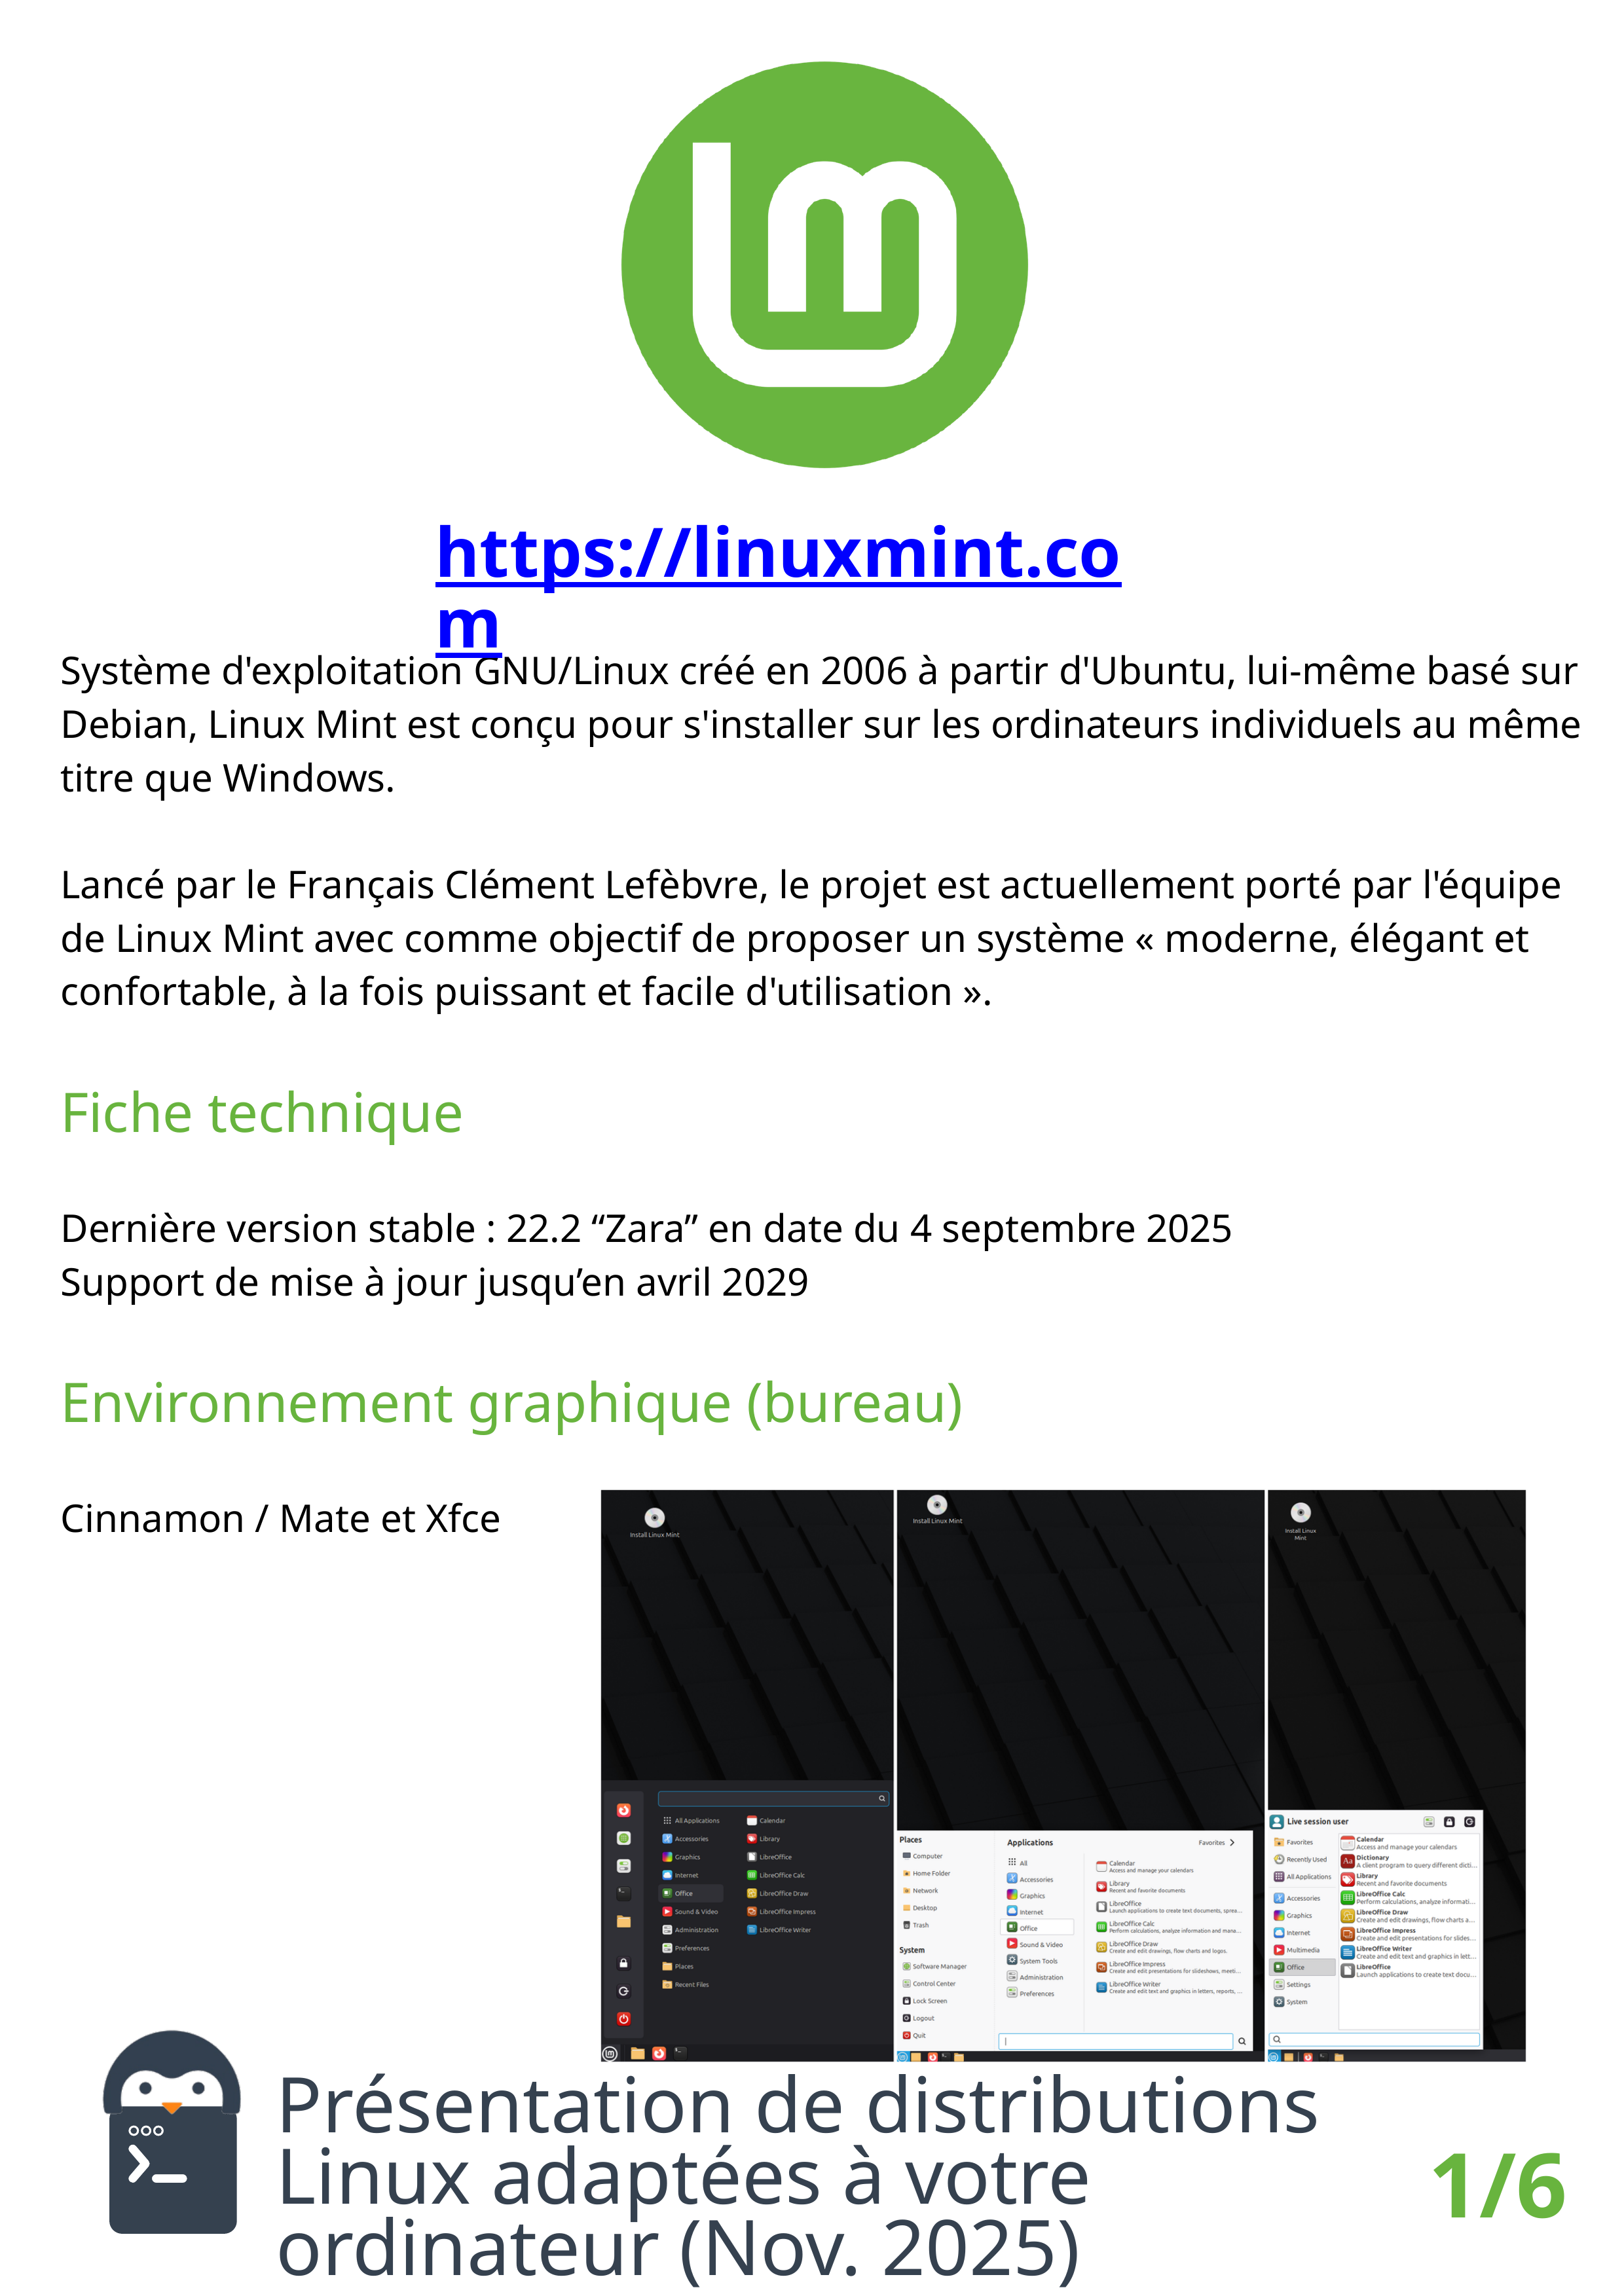

https://linuxmint.com
Système d'exploitation GNU/Linux créé en 2006 à partir d'Ubuntu, lui-même basé sur Debian, Linux Mint est conçu pour s'installer sur les ordinateurs individuels au même titre que Windows.
Lancé par le Français Clément Lefèbvre, le projet est actuellement porté par l'équipe de Linux Mint avec comme objectif de proposer un système « moderne, élégant et confortable, à la fois puissant et facile d'utilisation ».
Fiche technique
Dernière version stable : 22.2 “Zara” en date du 4 septembre 2025
Support de mise à jour jusqu’en avril 2029
Environnement graphique (bureau)
Cinnamon / Mate et Xfce
Présentation de distributions Linux adaptées à votre ordinateur (Nov. 2025)
1/6